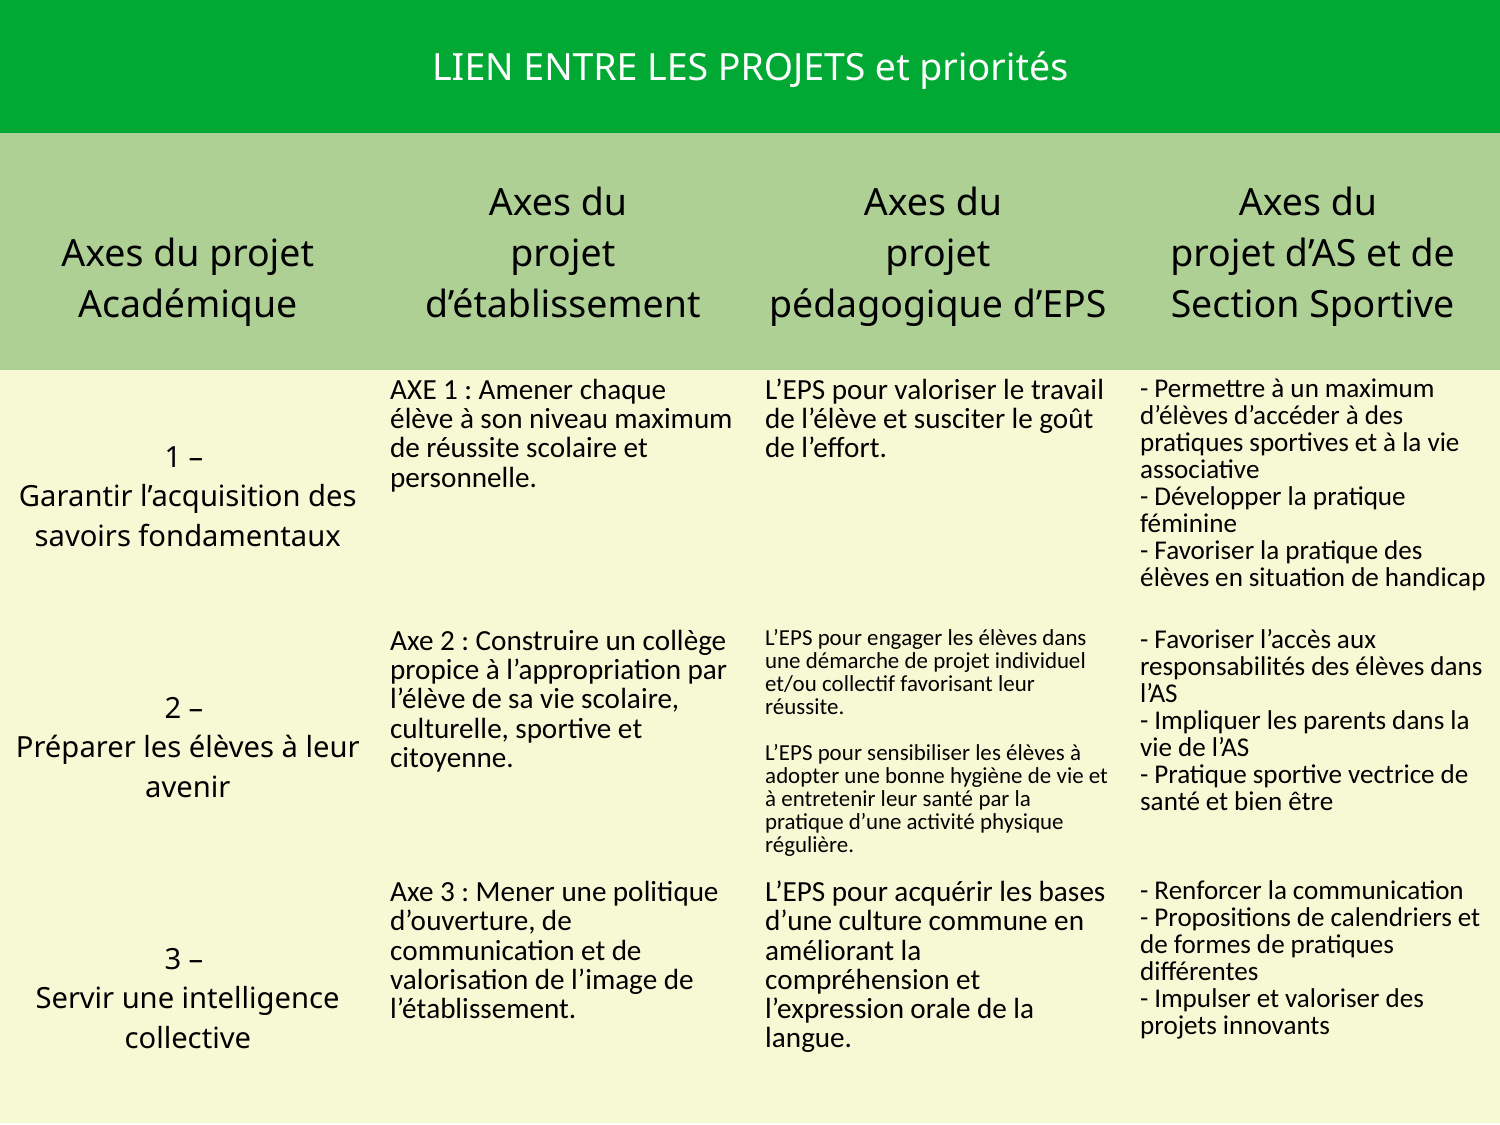

| LIEN ENTRE LES PROJETS et priorités | | | |
| --- | --- | --- | --- |
| Axes du projet Académique | Axes du projet d’établissement | Axes du projet pédagogique d’EPS | Axes du projet d’AS et de Section Sportive |
| 1 – Garantir l’acquisition des savoirs fondamentaux | AXE 1 : Amener chaque élève à son niveau maximum de réussite scolaire et personnelle. | L’EPS pour valoriser le travail de l’élève et susciter le goût de l’effort. | - Permettre à un maximum d’élèves d’accéder à des pratiques sportives et à la vie associative - Développer la pratique féminine - Favoriser la pratique des élèves en situation de handicap |
| 2 – Préparer les élèves à leur avenir | Axe 2 : Construire un collège propice à l’appropriation par l’élève de sa vie scolaire, culturelle, sportive et citoyenne. | L’EPS pour engager les élèves dans une démarche de projet individuel et/ou collectif favorisant leur réussite. L’EPS pour sensibiliser les élèves à adopter une bonne hygiène de vie et à entretenir leur santé par la pratique d’une activité physique régulière. | - Favoriser l’accès aux responsabilités des élèves dans l’AS - Impliquer les parents dans la vie de l’AS - Pratique sportive vectrice de santé et bien être |
| 3 – Servir une intelligence collective | Axe 3 : Mener une politique d’ouverture, de communication et de valorisation de l’image de l’établissement. | L’EPS pour acquérir les bases d’une culture commune en améliorant la compréhension et l’expression orale de la langue. | - Renforcer la communication - Propositions de calendriers et de formes de pratiques différentes - Impulser et valoriser des projets innovants |